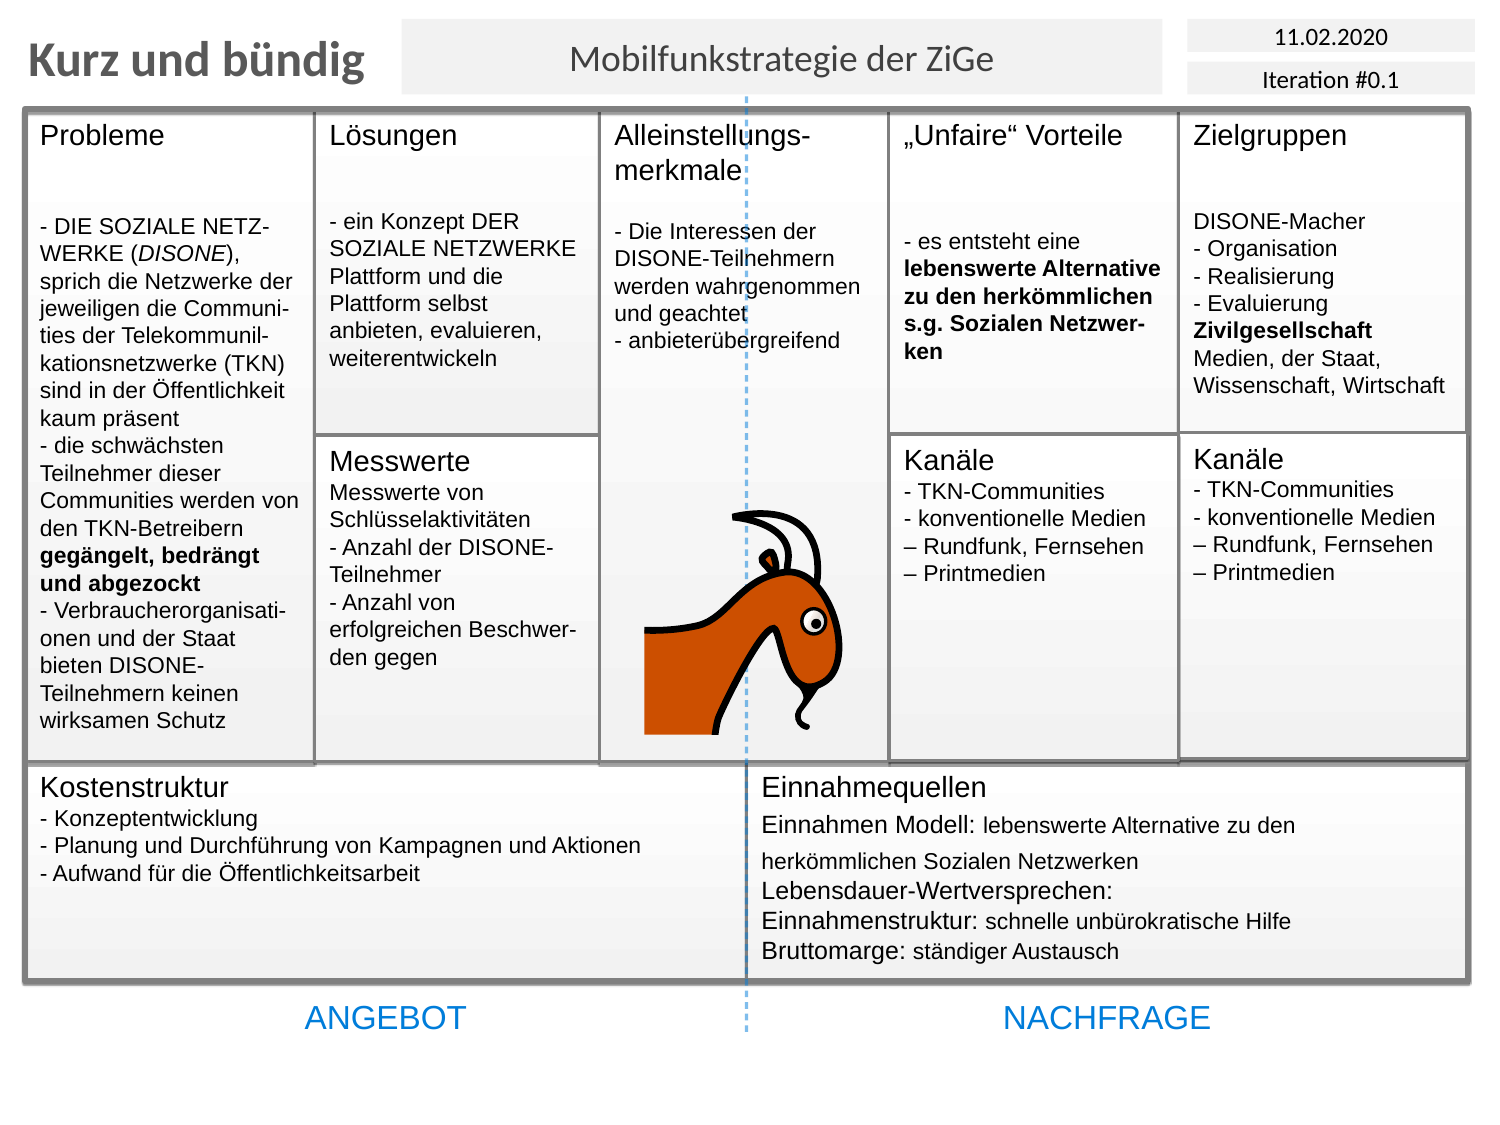

Kurz und bündig
Mobilfunkstrategie der ZiGe
11.02.2020
Iteration #0.1
Probleme
- DIE SOZIALE NETZ-WERKE (DISONE), sprich die Netzwerke der jeweiligen die Communi-ties der Telekommunil-kationsnetzwerke (TKN) sind in der Öffentlichkeit kaum präsent
- die schwächsten Teilnehmer dieser Communities werden von den TKN-Betreibern gegängelt, bedrängt und abgezockt
- Verbraucherorganisati-onen und der Staat bieten DISONE-Teilnehmern keinen wirksamen Schutz
Lösungen
- ein Konzept DER SOZIALE NETZWERKE Plattform und die Plattform selbst anbieten, evaluieren, weiterentwickeln
Alleinstellungs-merkmale
- Die Interessen der DISONE-Teilnehmern werden wahrgenommen und geachtet
- anbieterübergreifend
„Unfaire“ Vorteile
- es entsteht eine lebenswerte Alternative zu den herkömmlichen s.g. Sozialen Netzwer-ken
Zielgruppen
DISONE-Macher
- Organisation
- Realisierung
- Evaluierung
Zivilgesellschaft
Medien, der Staat, Wissenschaft, Wirtschaft
Kanäle
- TKN-Communities
- konventionelle Medien
– Rundfunk, Fernsehen
– Printmedien
Kanäle
- TKN-Communities
- konventionelle Medien
– Rundfunk, Fernsehen
– Printmedien
Messwerte
Messwerte von Schlüsselaktivitäten
- Anzahl der DISONE-Teilnehmer
- Anzahl von erfolgreichen Beschwer-den gegen
Kostenstruktur
- Konzeptentwicklung
- Planung und Durchführung von Kampagnen und Aktionen
- Aufwand für die Öffentlichkeitsarbeit
Einnahmequellen
Einnahmen Modell: lebenswerte Alternative zu den herkömmlichen Sozialen Netzwerken
Lebensdauer-Wertversprechen:
Einnahmenstruktur: schnelle unbürokratische Hilfe
Bruttomarge: ständiger Austausch
ANGEBOT
NACHFRAGE